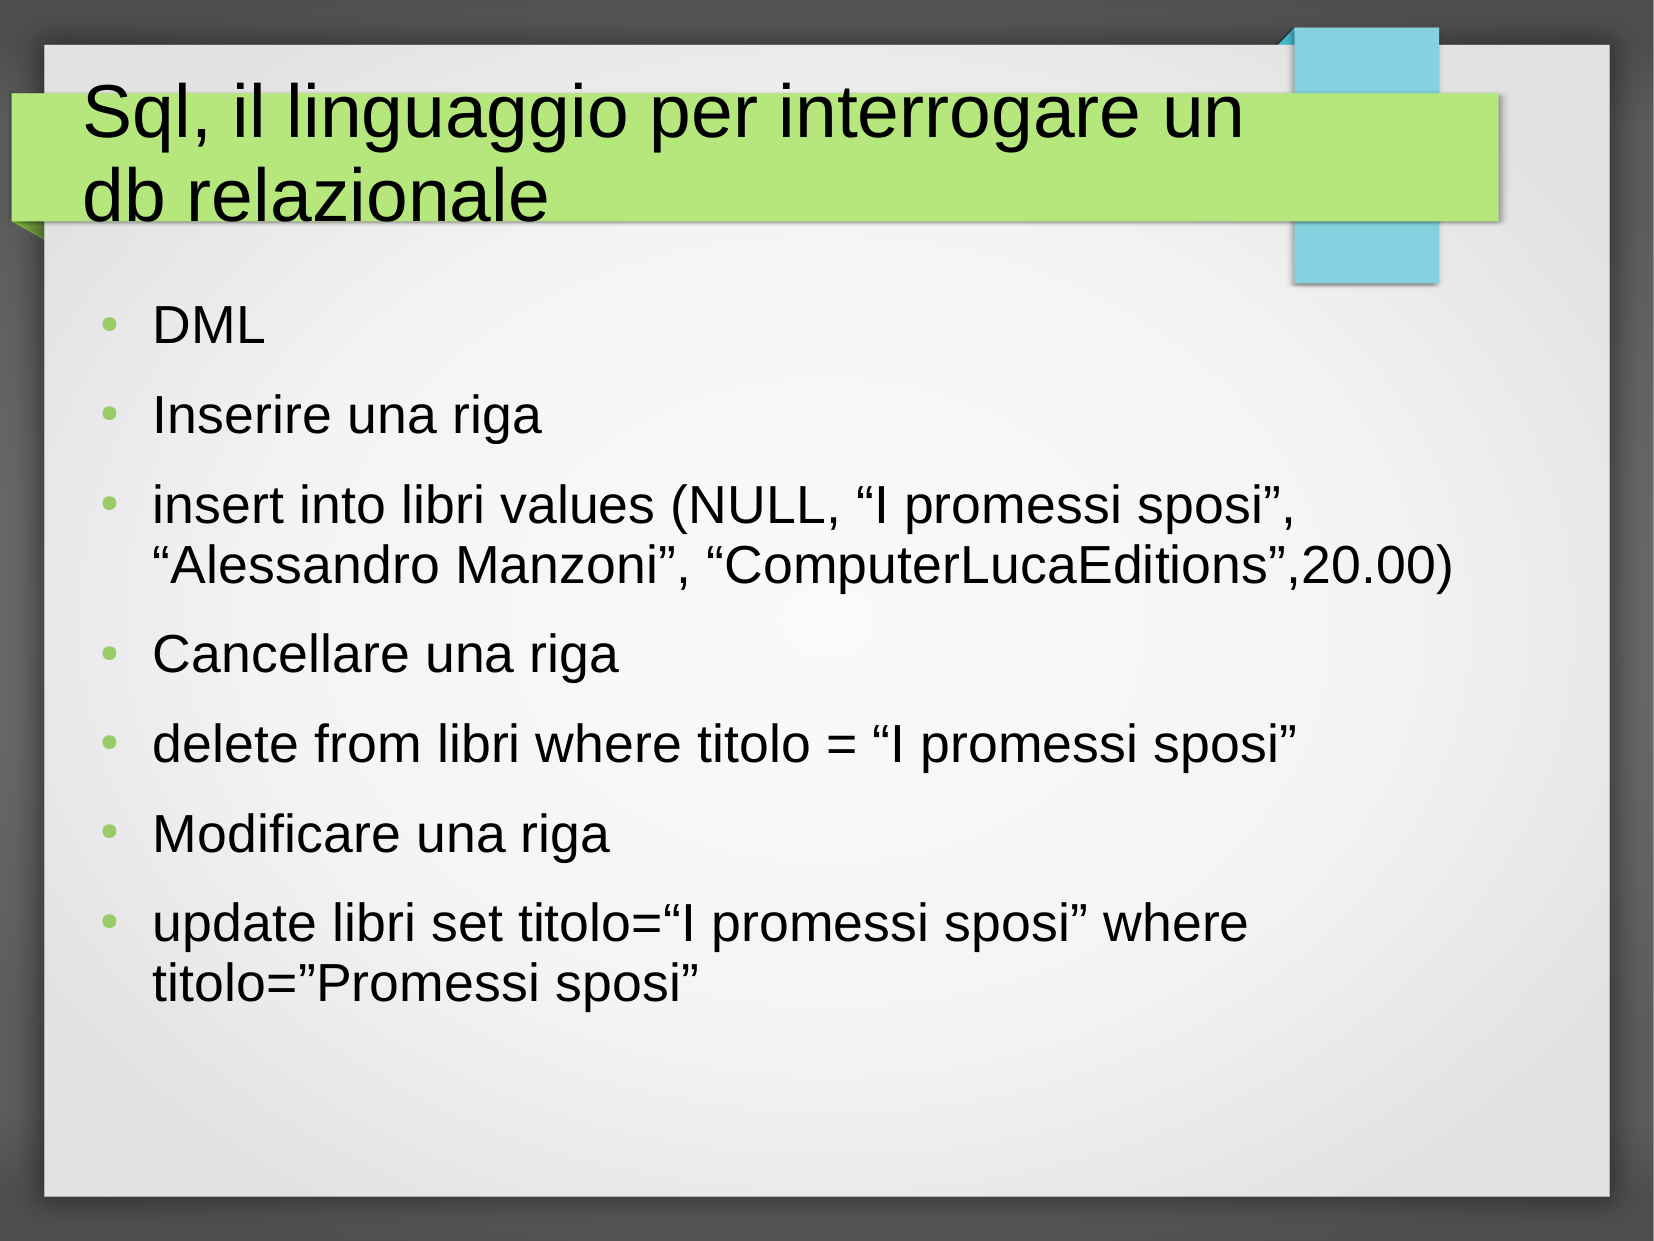

# Sql, il linguaggio per interrogare un db relazionale
DML
Inserire una riga
insert into libri values (NULL, “I promessi sposi”, “Alessandro Manzoni”, “ComputerLucaEditions”,20.00)
Cancellare una riga
delete from libri where titolo = “I promessi sposi”
Modificare una riga
update libri set titolo=“I promessi sposi” where titolo=”Promessi sposi”